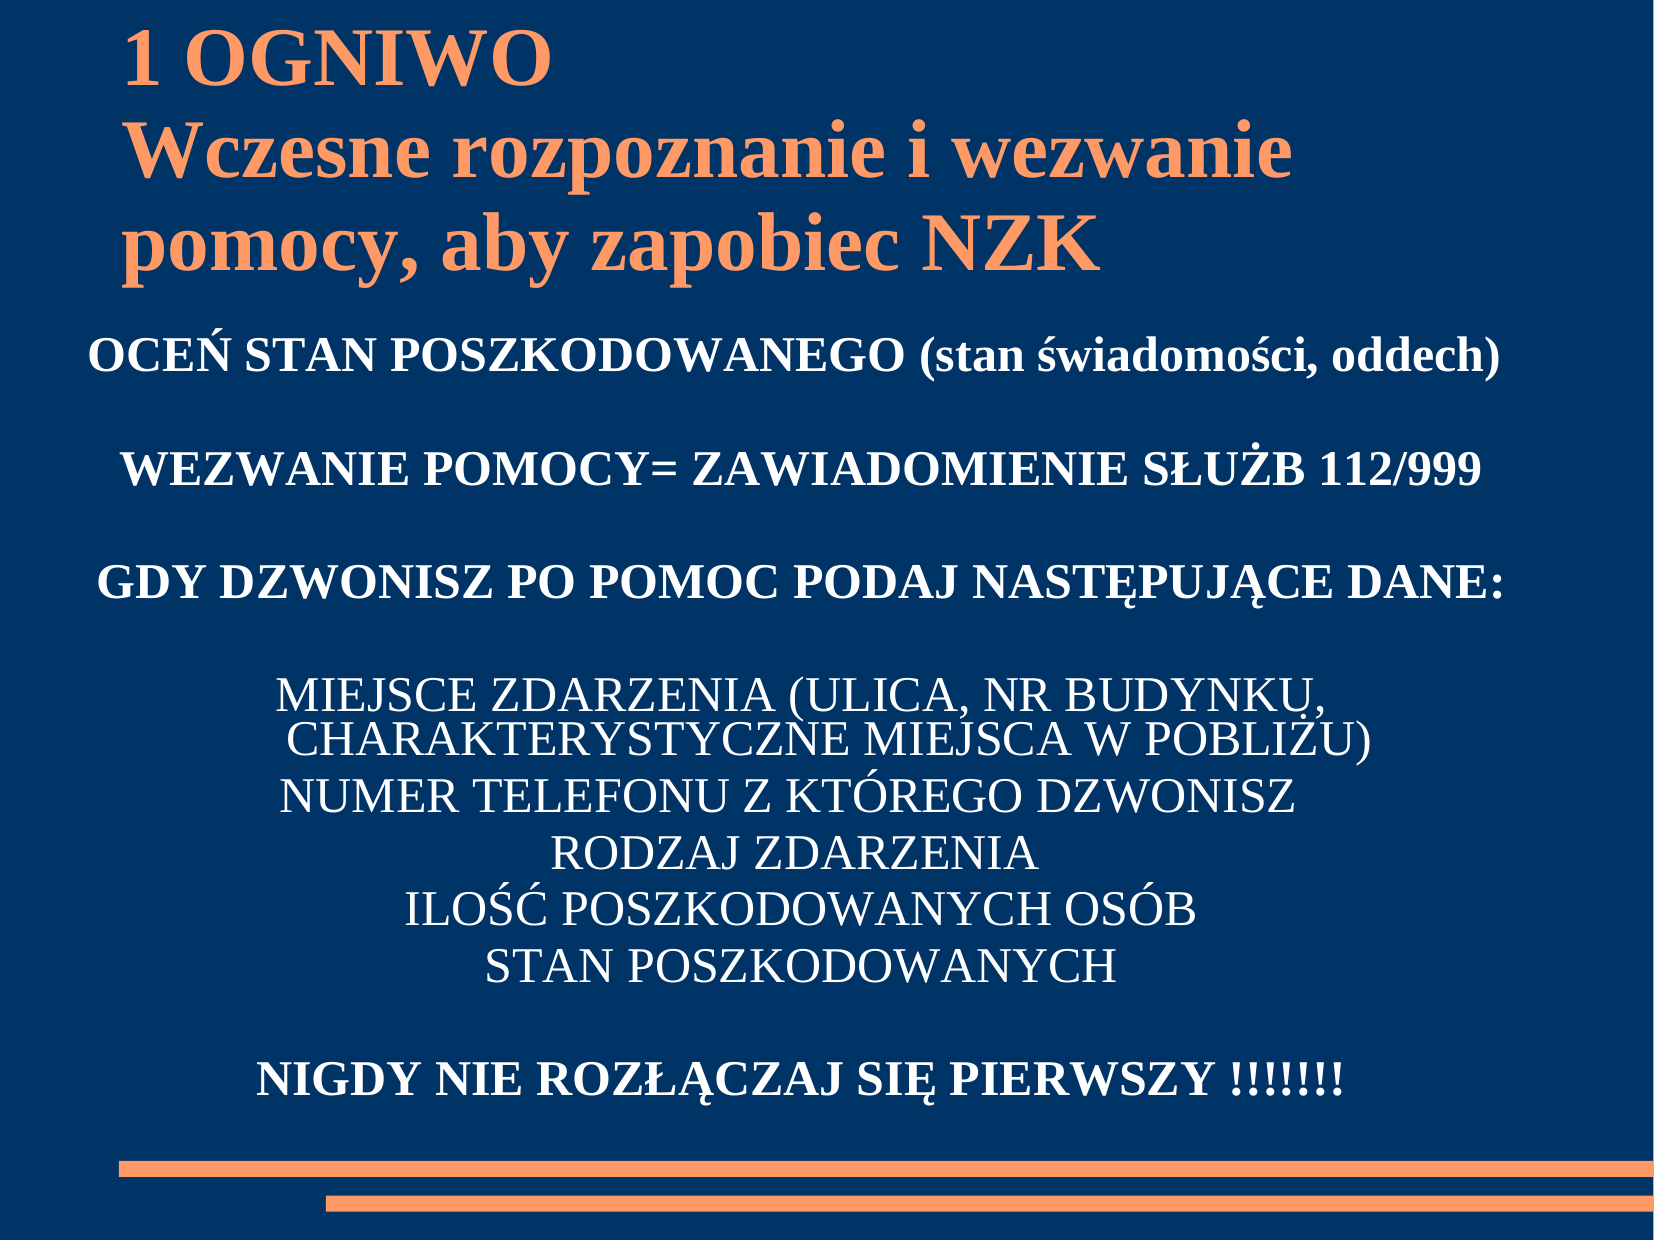

# 1 OGNIWO Wczesne rozpoznanie i wezwanie pomocy, aby zapobiec NZK
OCEŃ STAN POSZKODOWANEGO (stan świadomości, oddech)
WEZWANIE POMOCY= ZAWIADOMIENIE SŁUŻB 112/999
GDY DZWONISZ PO POMOC PODAJ NASTĘPUJĄCE DANE:
MIEJSCE ZDARZENIA (ULICA, NR BUDYNKU, CHARAKTERYSTYCZNE MIEJSCA W POBLIŻU)
NUMER TELEFONU Z KTÓREGO DZWONISZ
RODZAJ ZDARZENIA
ILOŚĆ POSZKODOWANYCH OSÓB
STAN POSZKODOWANYCH
NIGDY NIE ROZŁĄCZAJ SIĘ PIERWSZY !!!!!!!